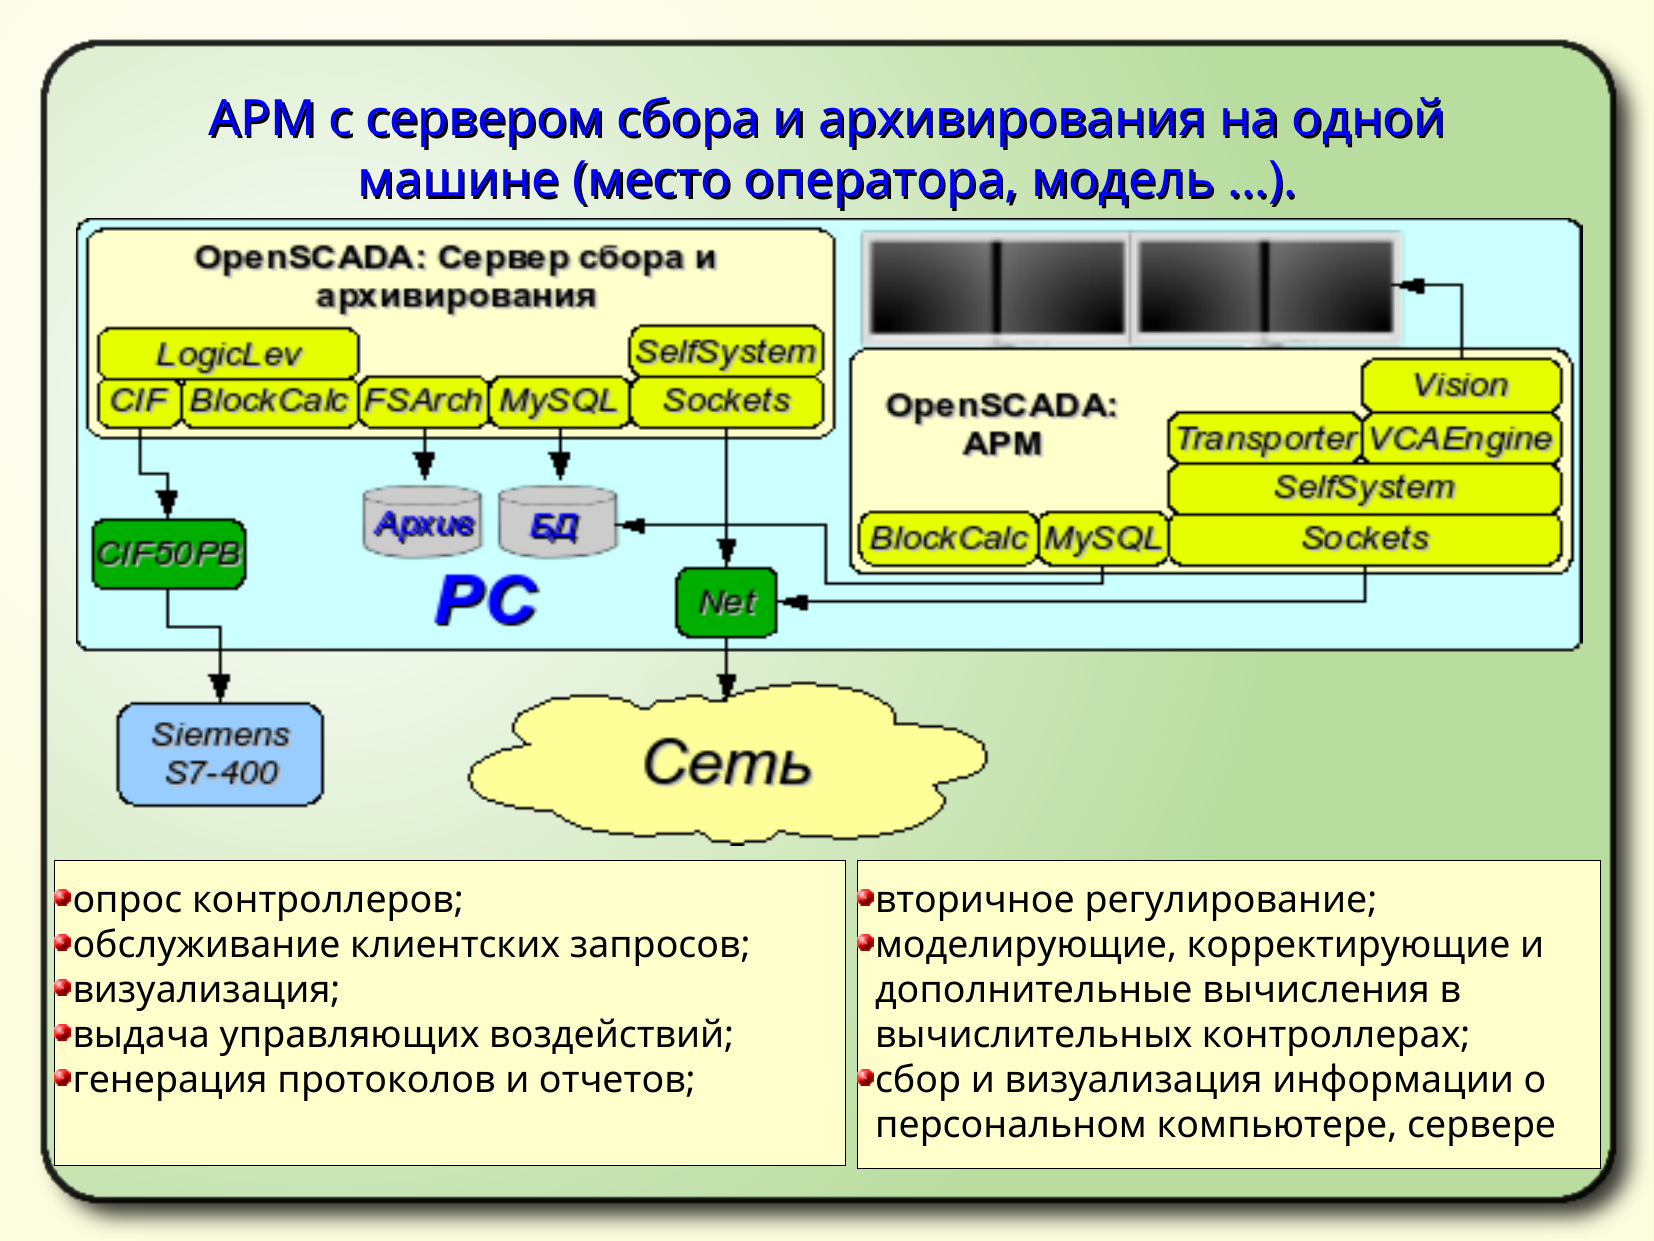

# АРМ с сервером сбора и архивирования на одной машине (место оператора, модель ...).
опрос контроллеров;
обслуживание клиентских запросов;
визуализация;
выдача управляющих воздействий;
генерация протоколов и отчетов;
вторичное регулирование;
моделирующие, корректирующие и дополнительные вычисления в вычислительных контроллерах;
сбор и визуализация информации о персональном компьютере, сервере